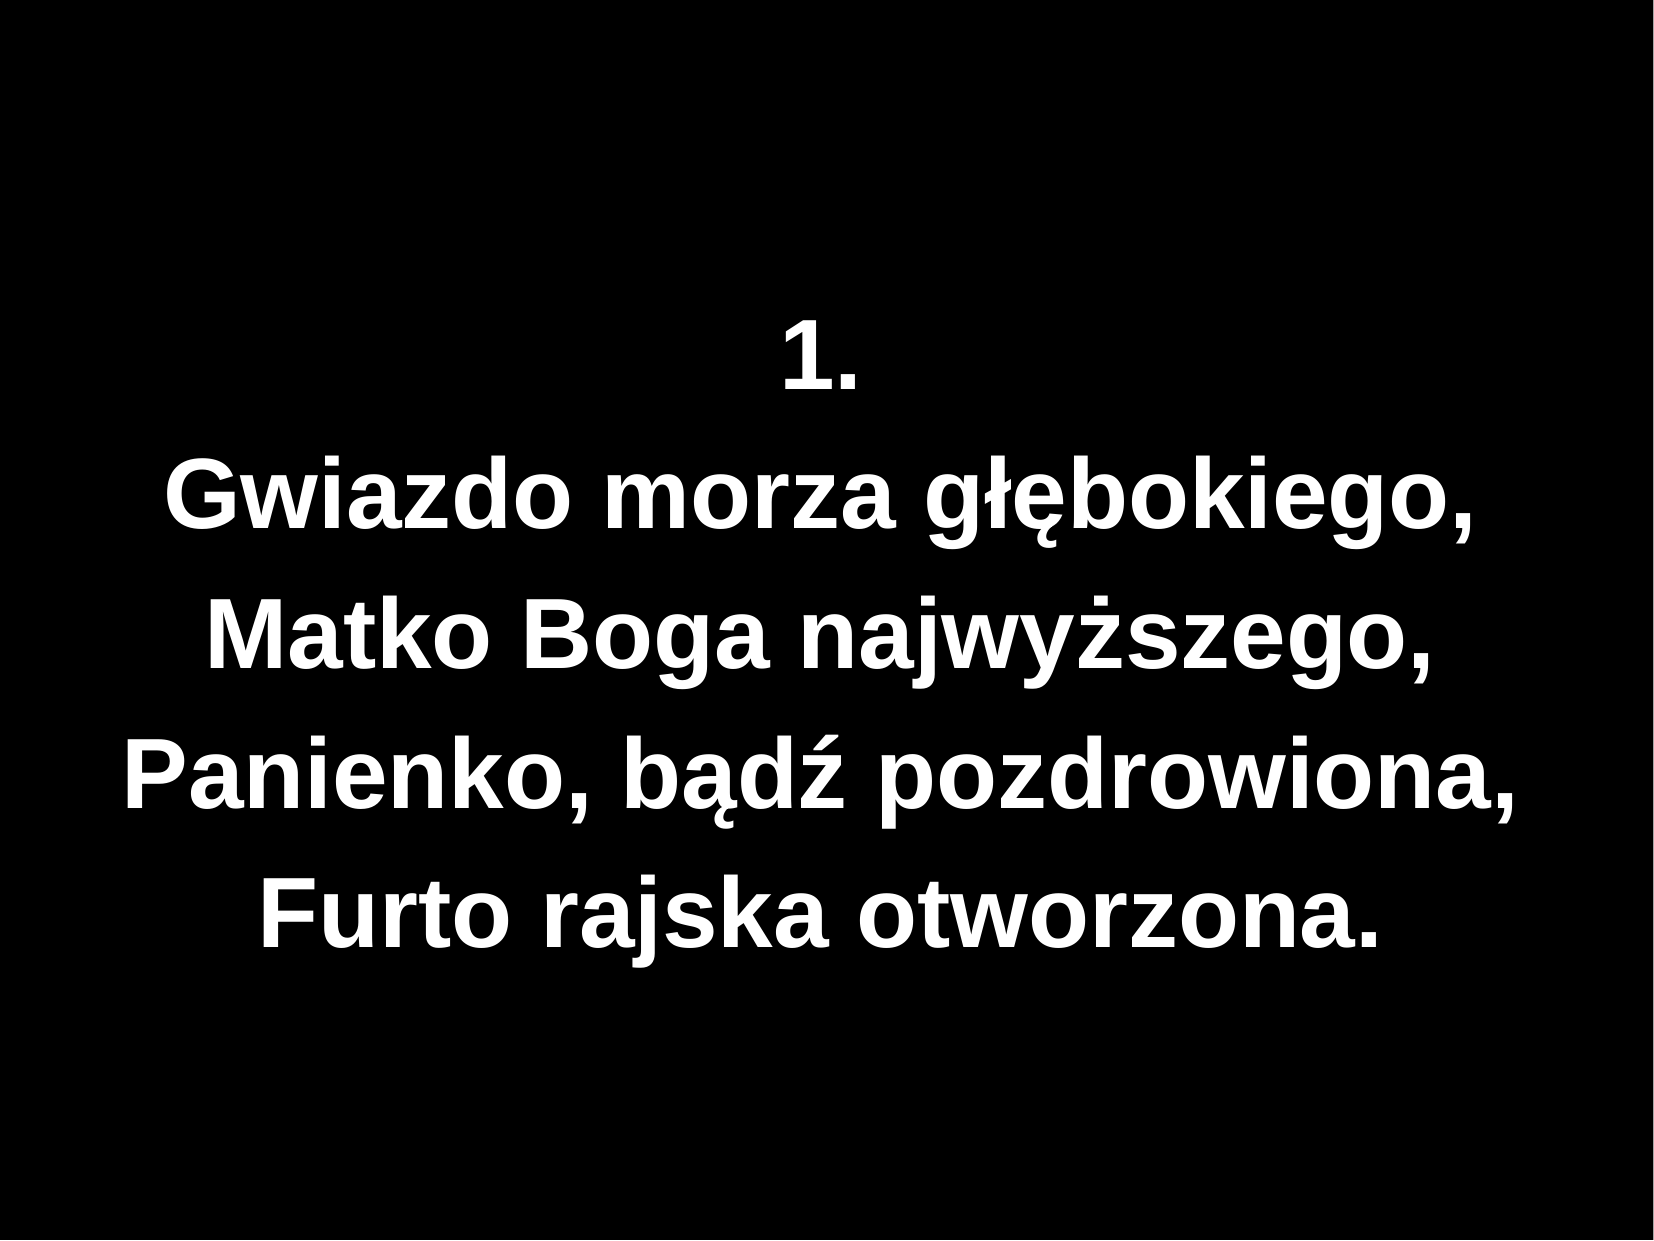

# 1.
Gwiazdo morza głębokiego,
Matko Boga najwyższego,
Panienko, bądź pozdrowiona,
Furto rajska otworzona.